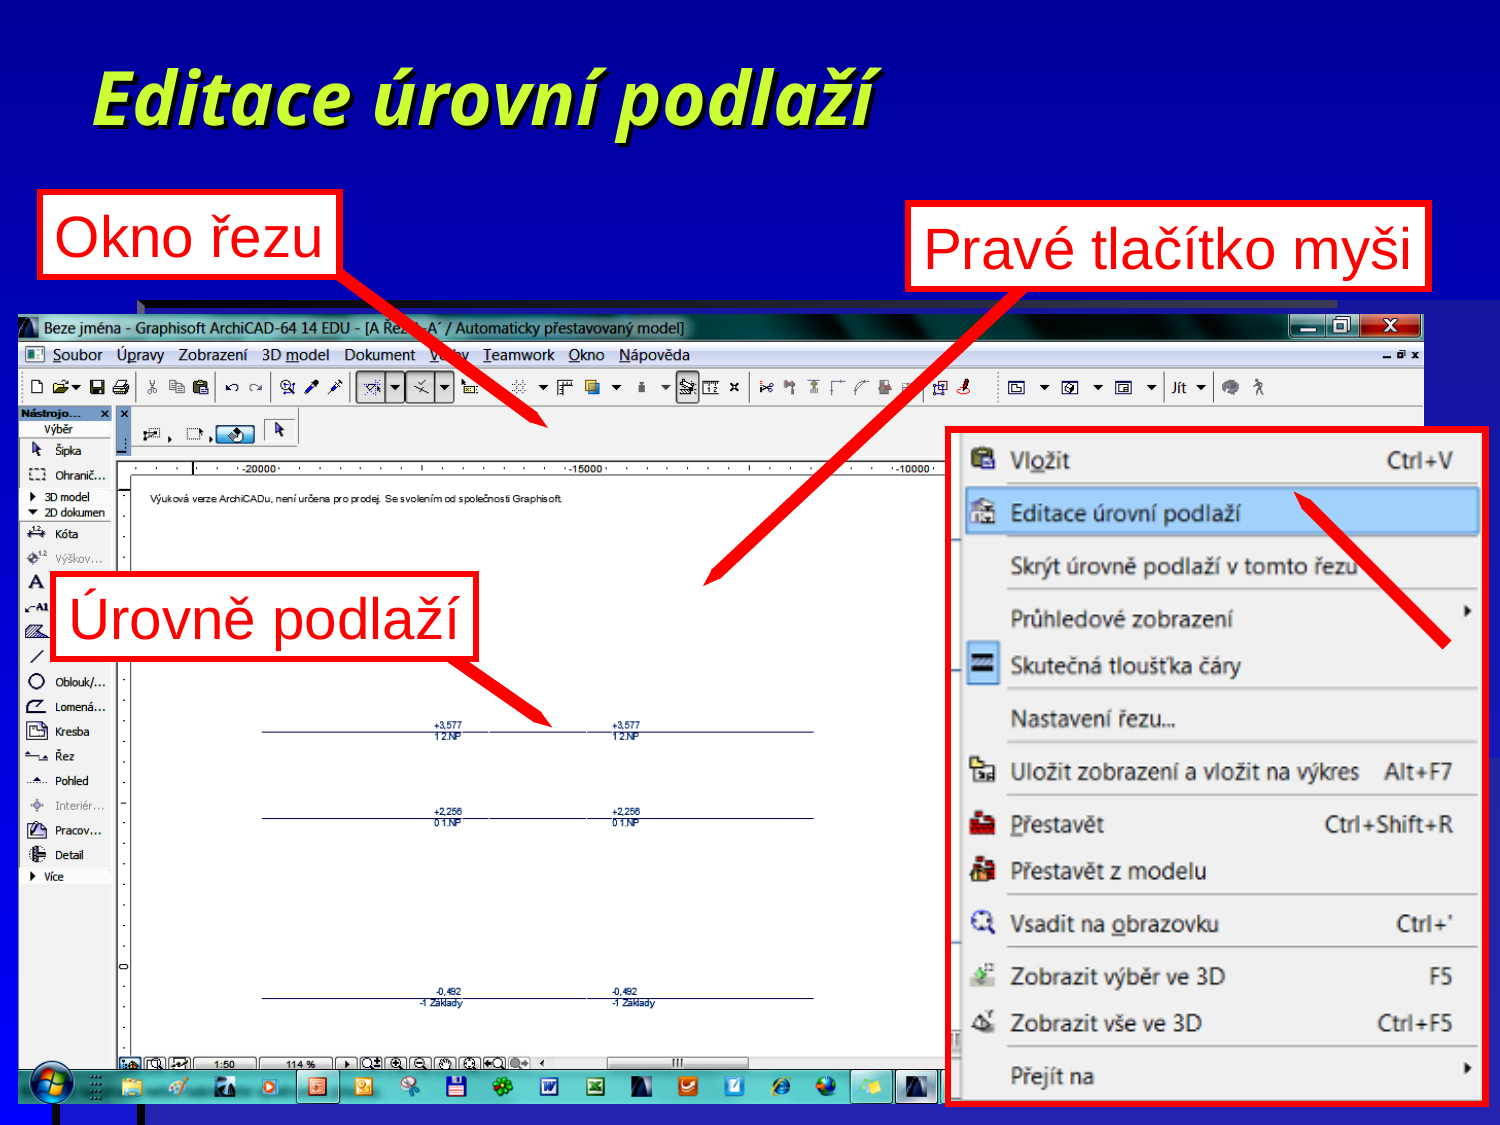

# Editace úrovní podlaží
Okno řezu
Pravé tlačítko myši
Úrovně podlaží